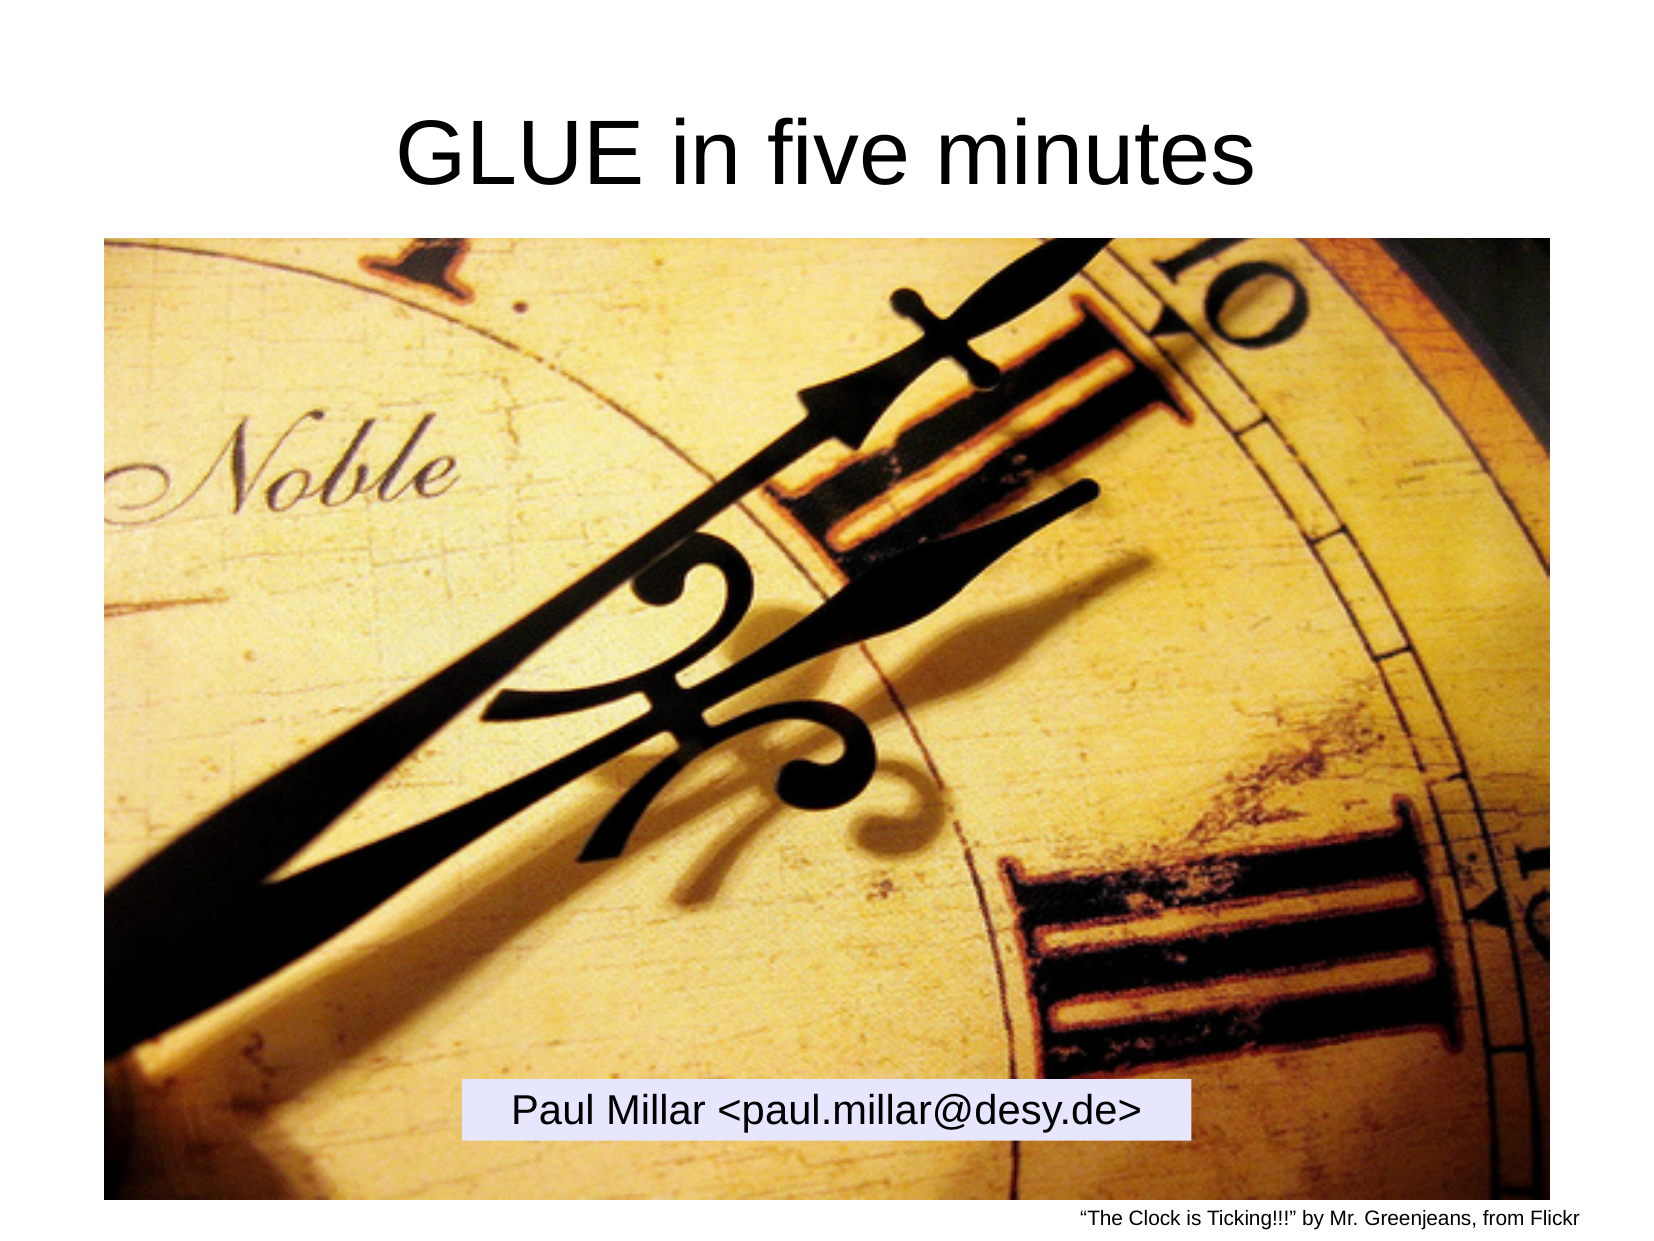

# GLUE in five minutes
The clock is ticking...
Paul Millar <paul.millar@desy.de>
“The Clock is Ticking!!!” by Mr. Greenjeans, from Flickr